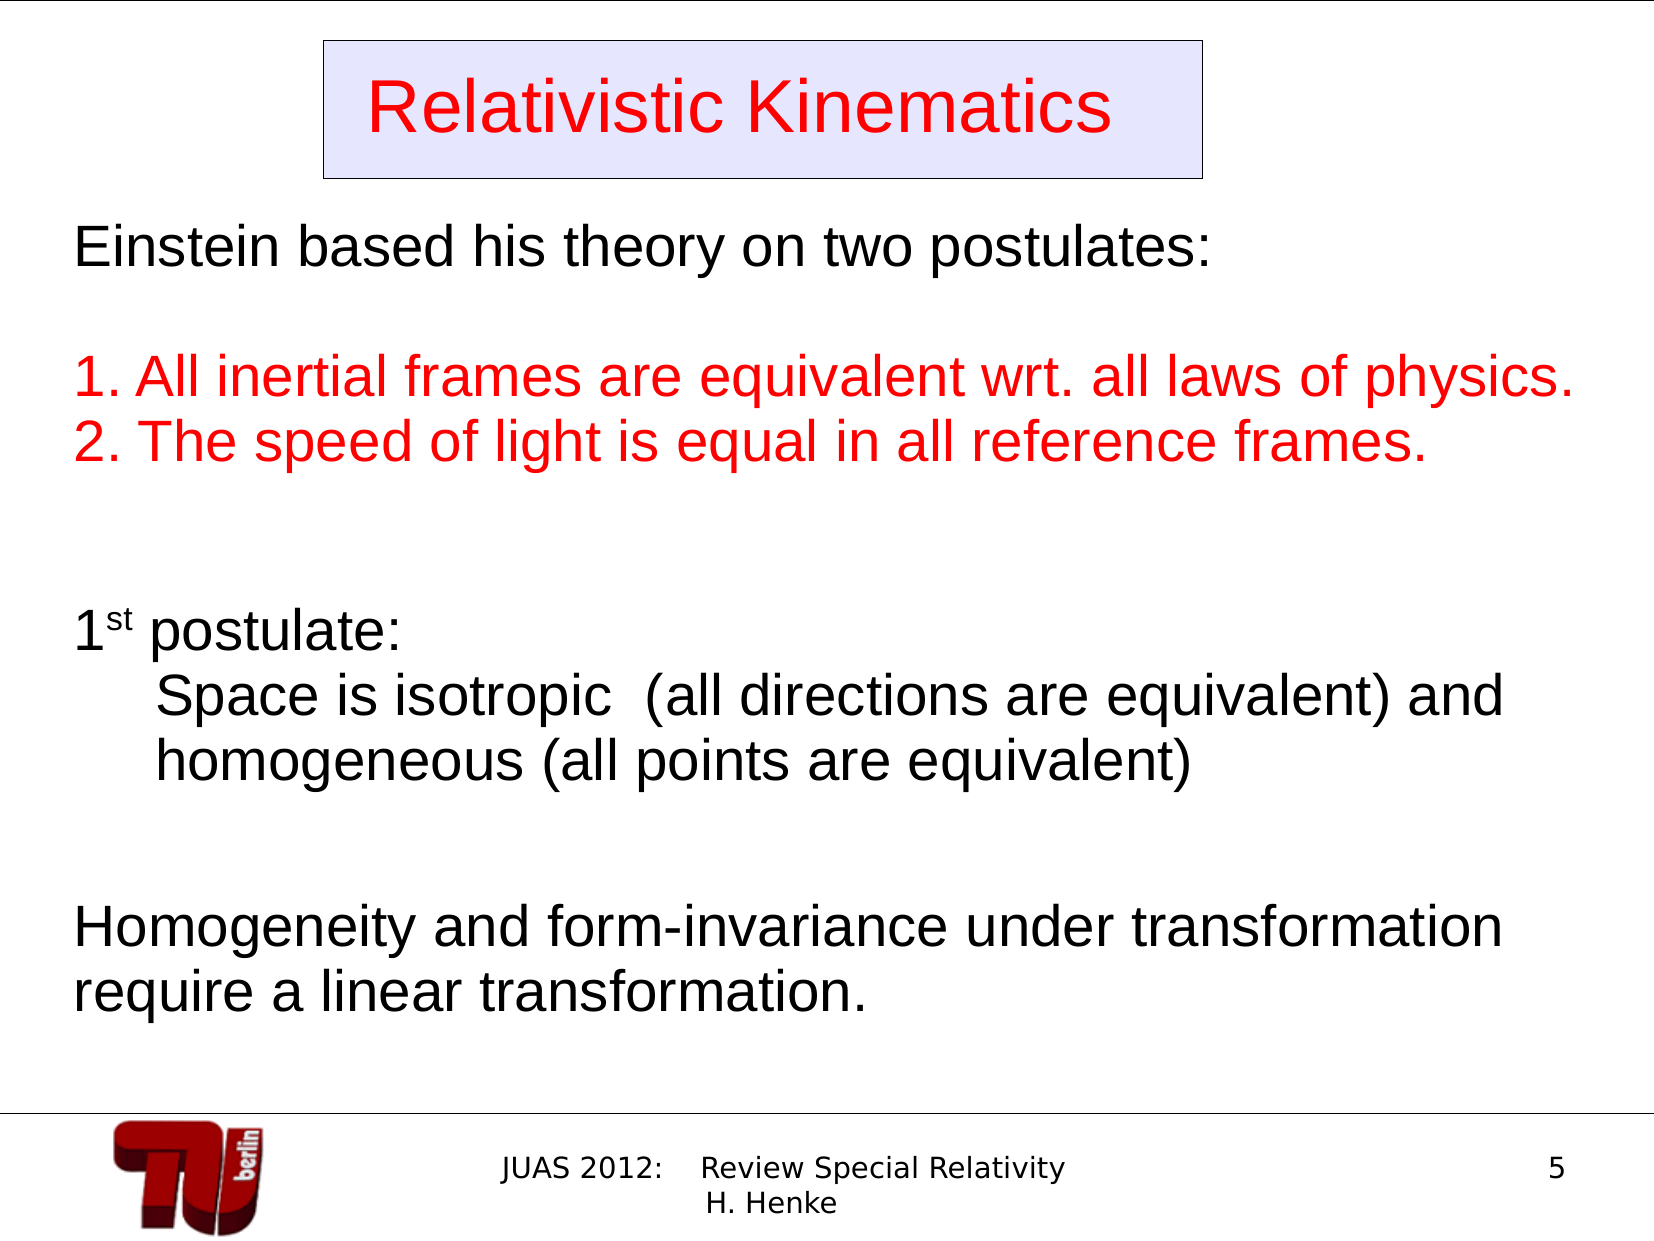

Relativistic Kinematics
Einstein based his theory on two postulates:
1. All inertial frames are equivalent wrt. all laws of physics.
2. The speed of light is equal in all reference frames.
1st postulate:
 Space is isotropic (all directions are equivalent) and
 homogeneous (all points are equivalent)
Homogeneity and form-invariance under transformation require a linear transformation.
5